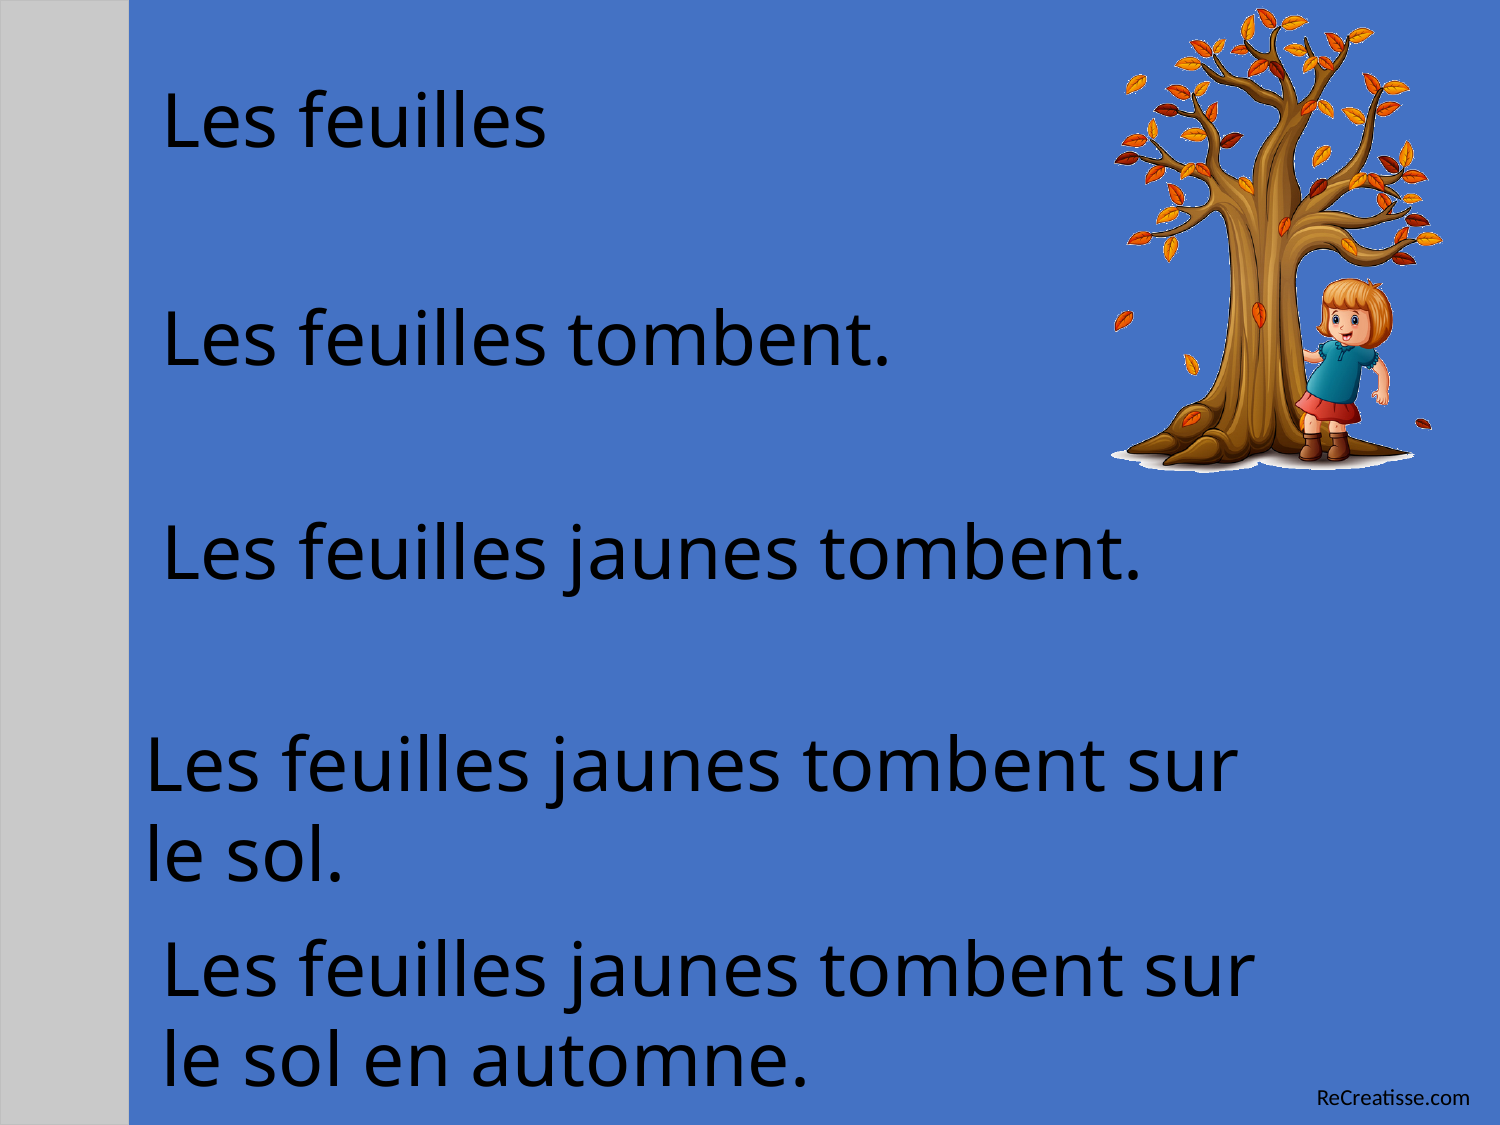

| |
| --- |
| |
| |
| |
| |
Les feuilles
Les feuilles tombent.
Les feuilles jaunes tombent.
Les feuilles jaunes tombent sur
le sol.
Les feuilles jaunes tombent sur
le sol en automne.
ReCreatisse.com